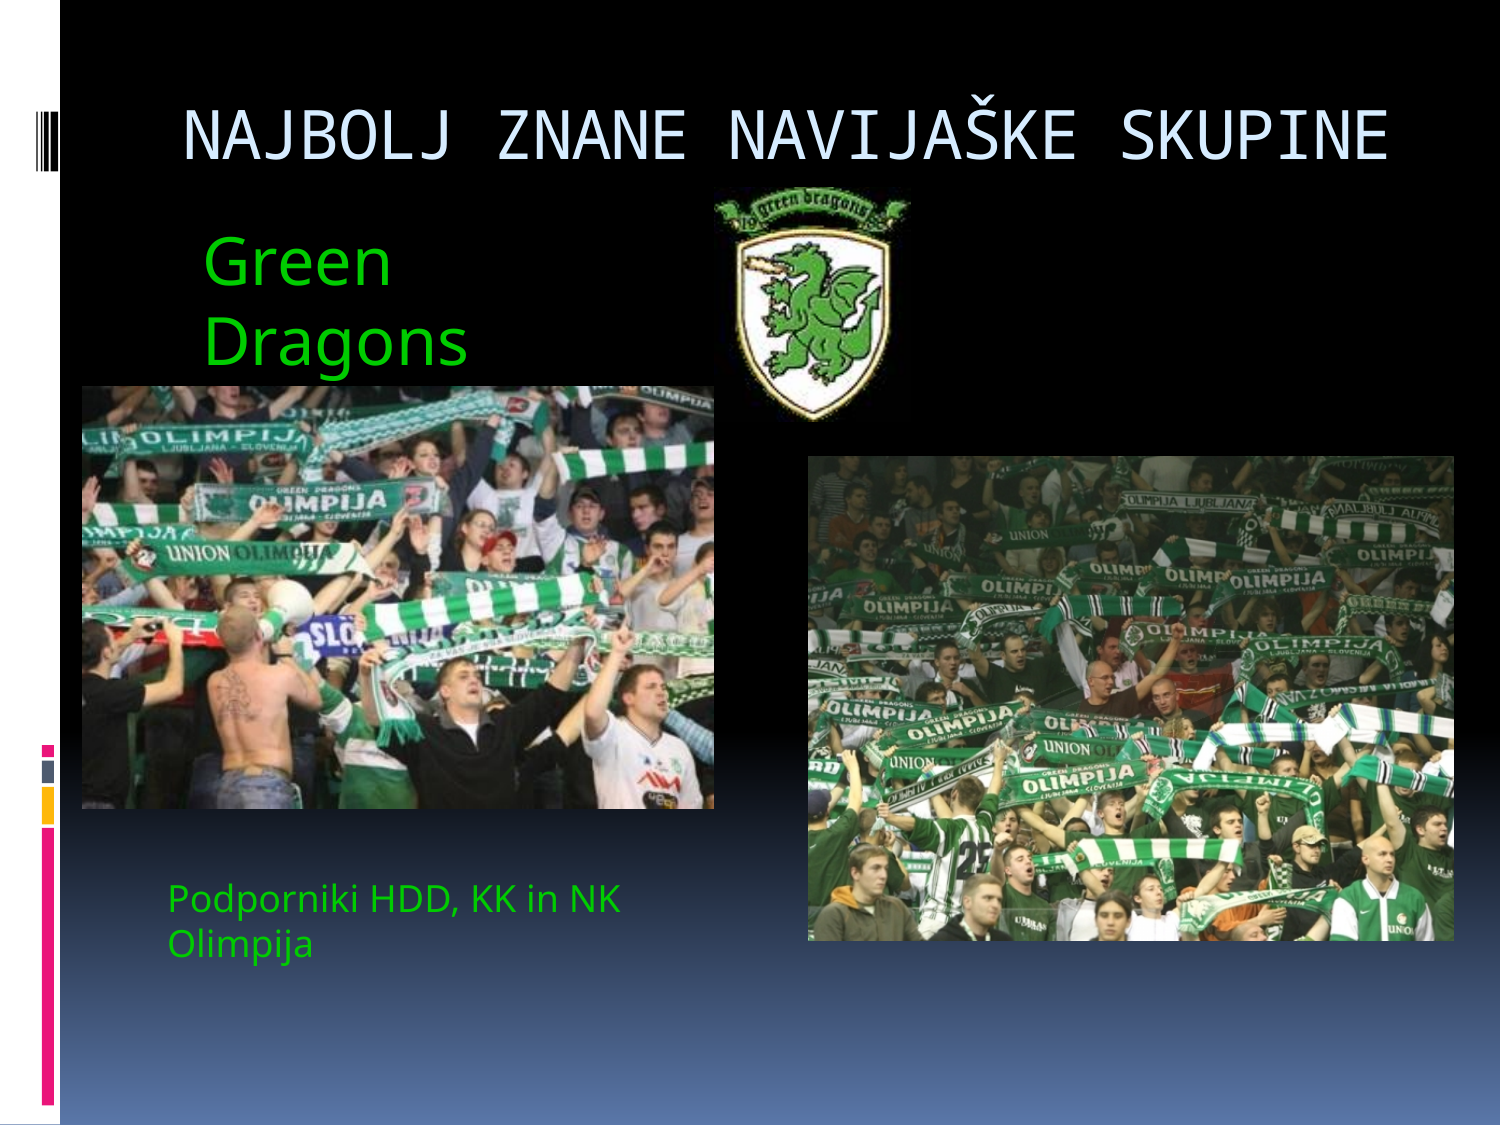

# NAJBOLJ ZNANE NAVIJAŠKE SKUPINE
Green Dragons
Podporniki HDD, KK in NK Olimpija